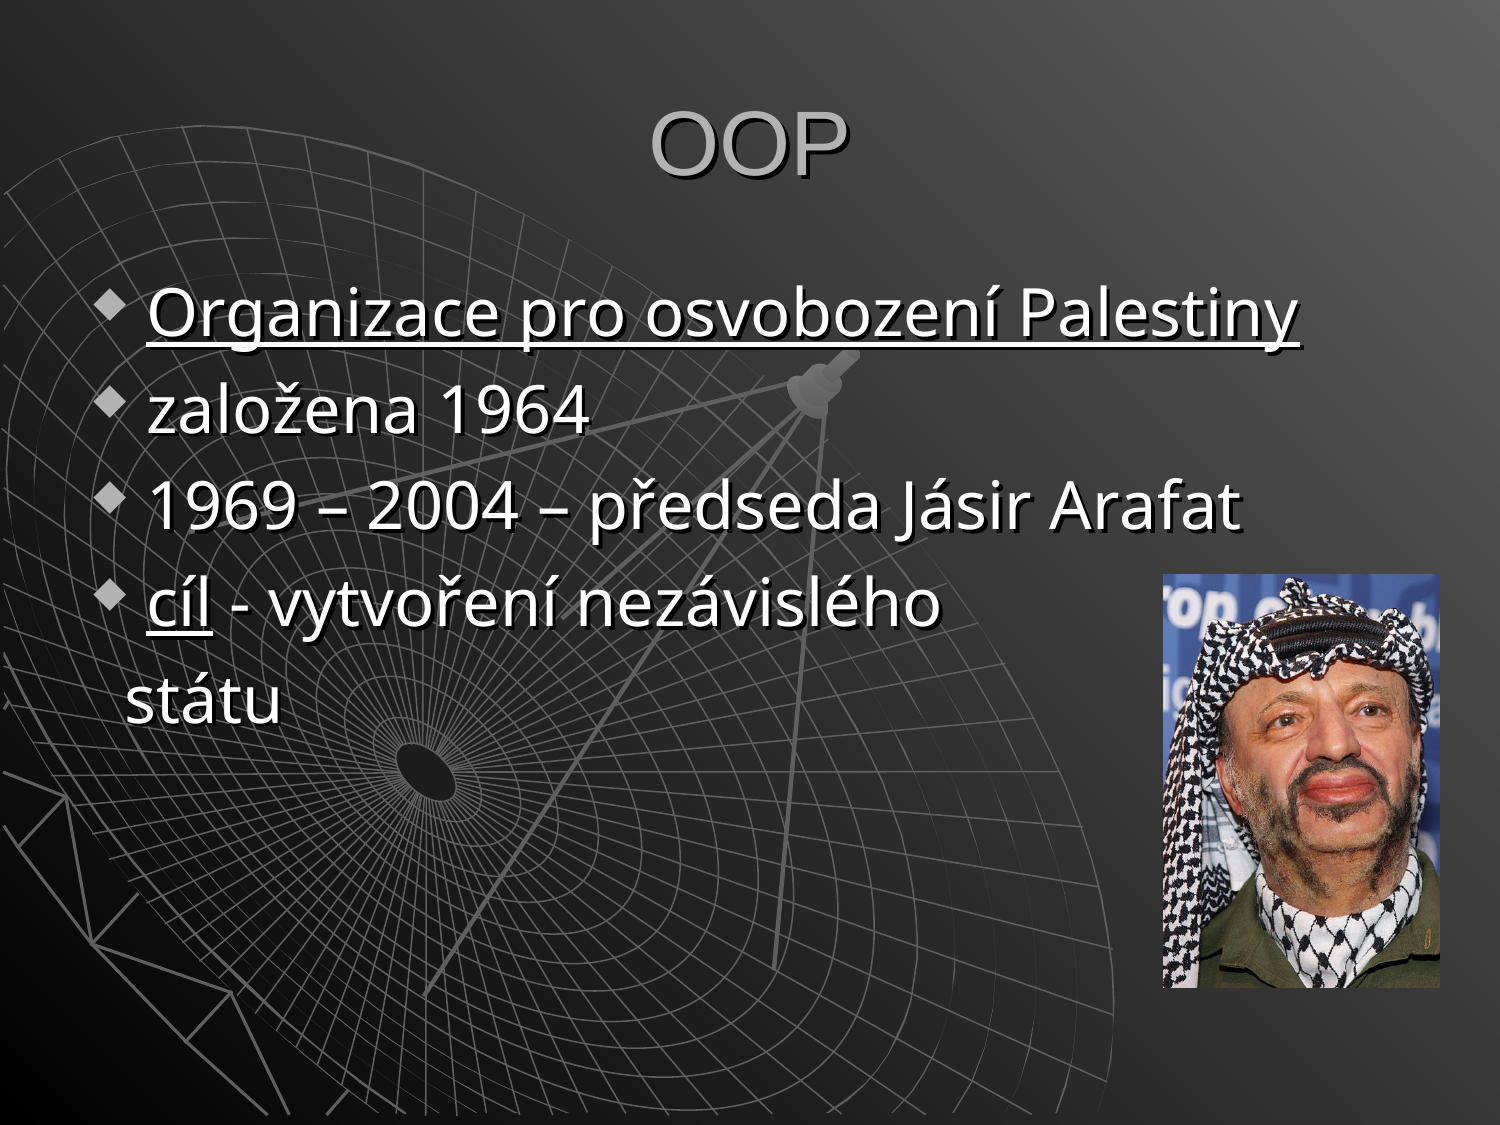

# OOP
Organizace pro osvobození Palestiny
založena 1964
1969 – 2004 – předseda Jásir Arafat
cíl - vytvoření nezávislého
 státu